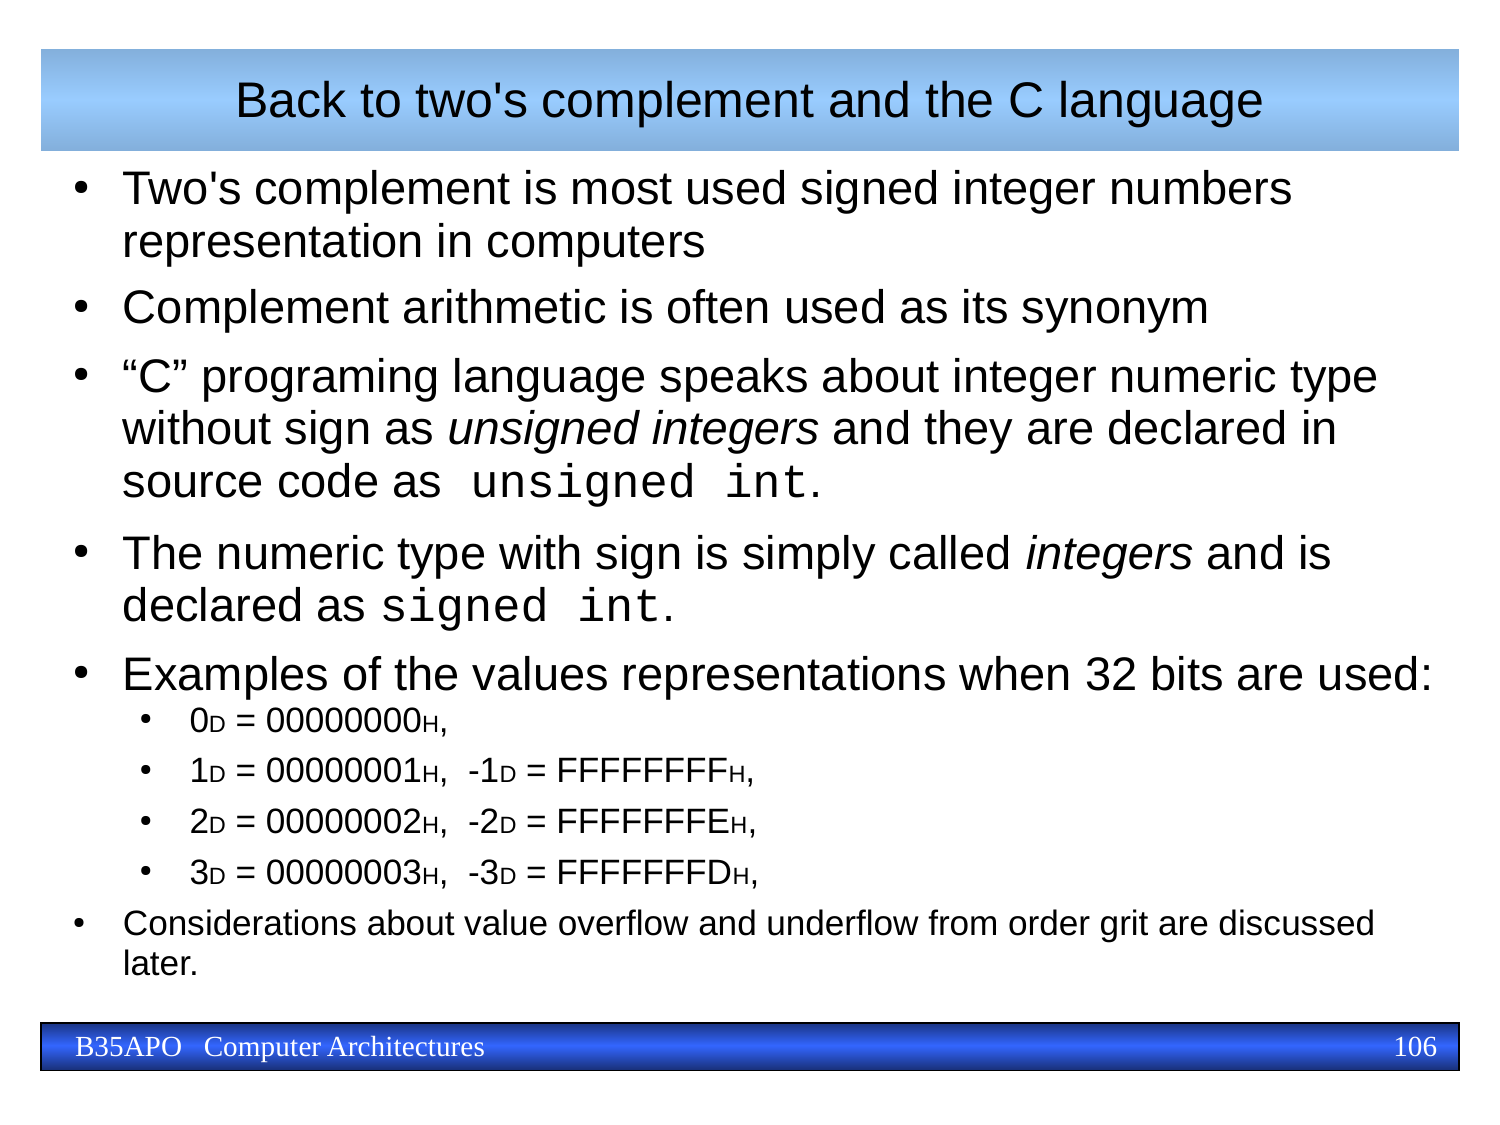

# Back to two's complement and the C language
Two's complement is most used signed integer numbers representation in computers
Complement arithmetic is often used as its synonym
“C” programing language speaks about integer numeric type without sign as unsigned integers and they are declared in source code as unsigned int.
The numeric type with sign is simply called integers and is declared as signed int.
Examples of the values representations when 32 bits are used:
0D = 00000000H,
1D = 00000001H, -1D = FFFFFFFFH,
2D = 00000002H, -2D = FFFFFFFEH,
3D = 00000003H, -3D = FFFFFFFDH,
Considerations about value overflow and underflow from order grit are discussed later.
B35APO Computer Architectures
106